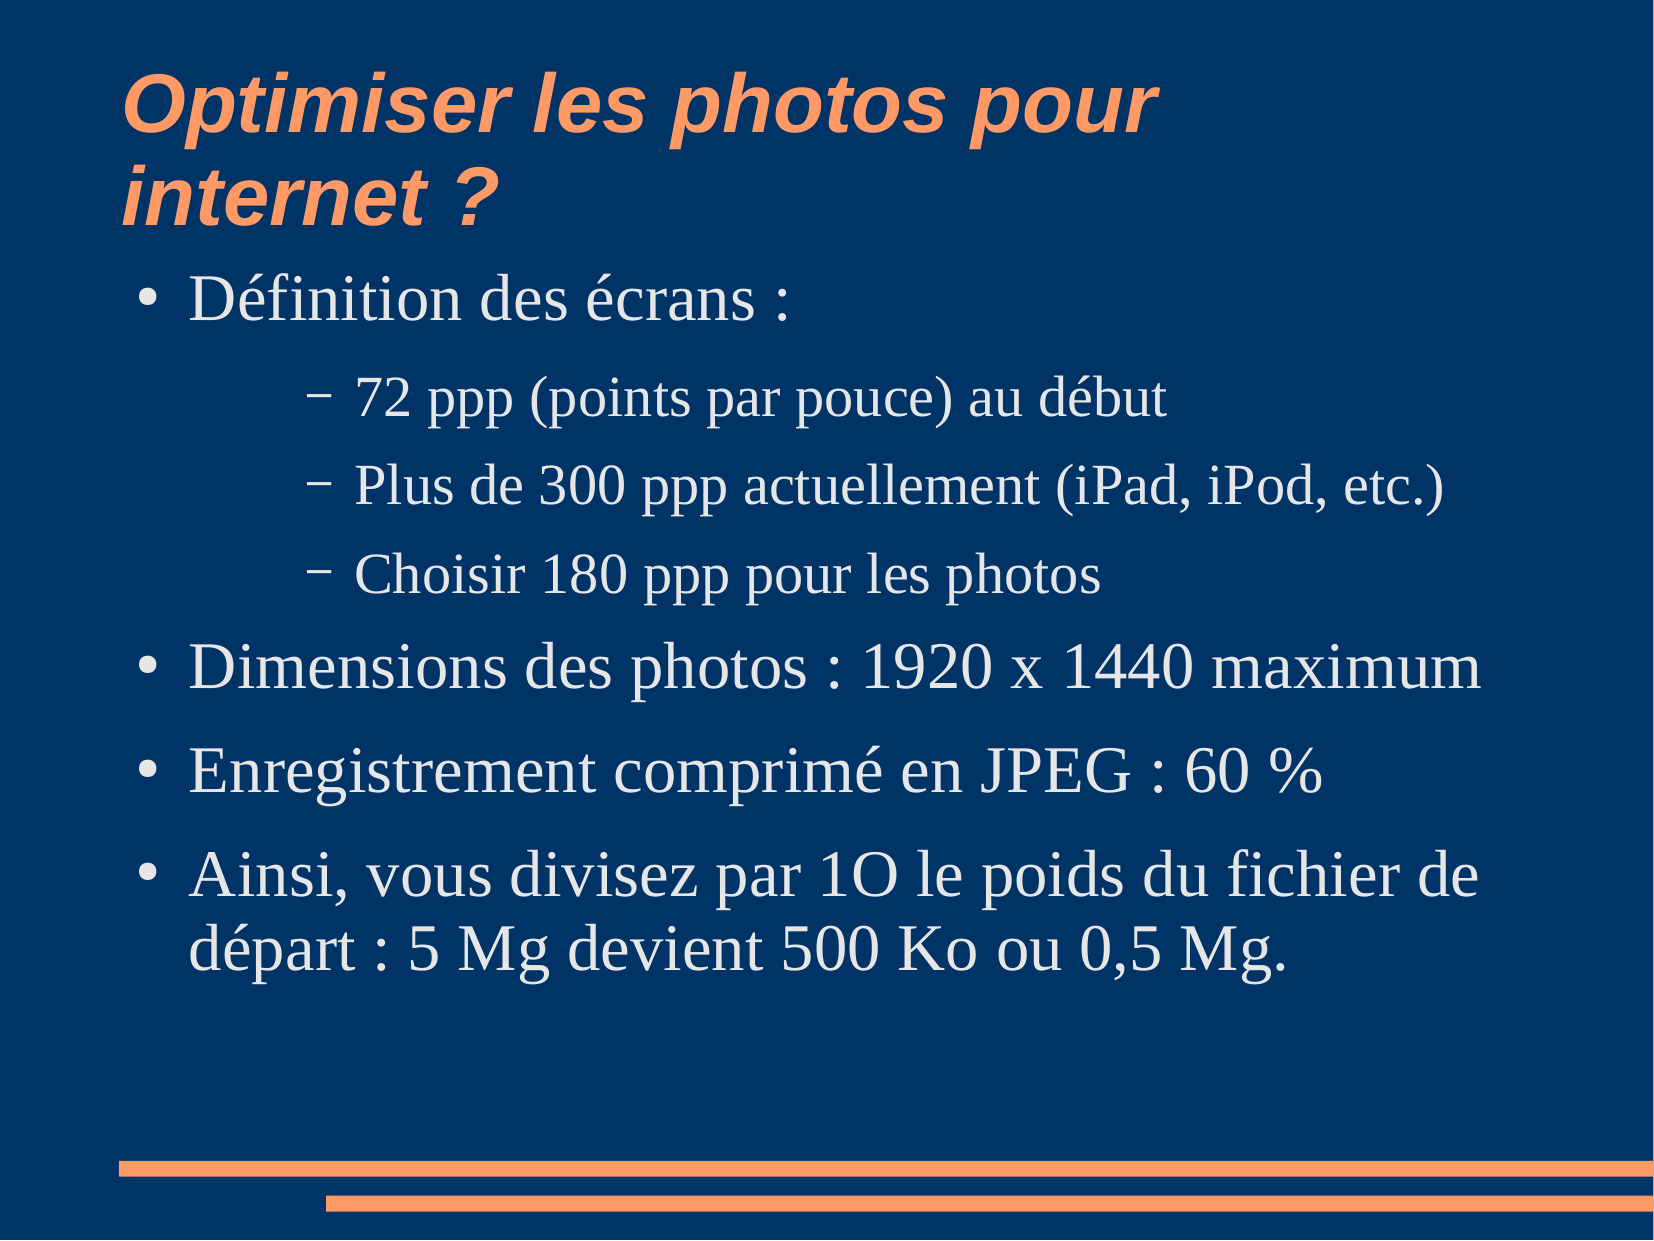

# Optimiser les photos pour internet ?
Définition des écrans :
72 ppp (points par pouce) au début
Plus de 300 ppp actuellement (iPad, iPod, etc.)
Choisir 180 ppp pour les photos
Dimensions des photos : 1920 x 1440 maximum
Enregistrement comprimé en JPEG : 60 %
Ainsi, vous divisez par 1O le poids du fichier de départ : 5 Mg devient 500 Ko ou 0,5 Mg.